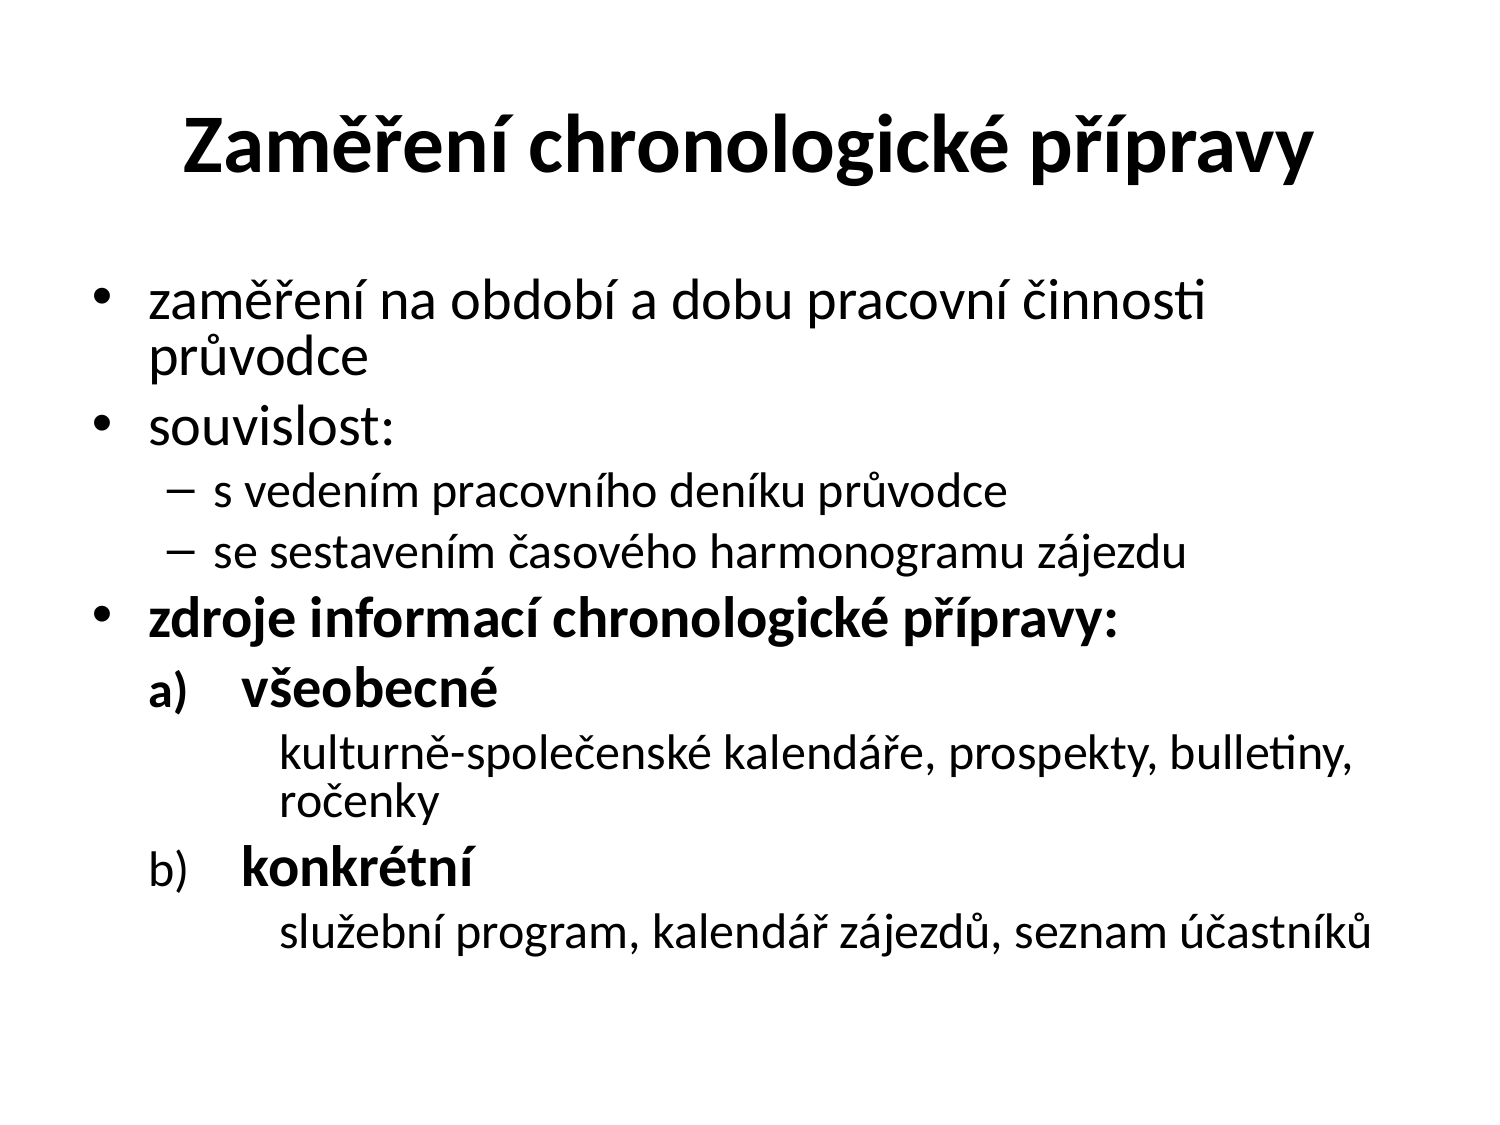

# Zaměření chronologické přípravy
zaměření na období a dobu pracovní činnosti průvodce
souvislost:
s vedením pracovního deníku průvodce
se sestavením časového harmonogramu zájezdu
zdroje informací chronologické přípravy:
	a)	všeobecné
	kulturně-společenské kalendáře, prospekty, bulletiny, ročenky
	b)	konkrétní
	služební program, kalendář zájezdů, seznam účastníků